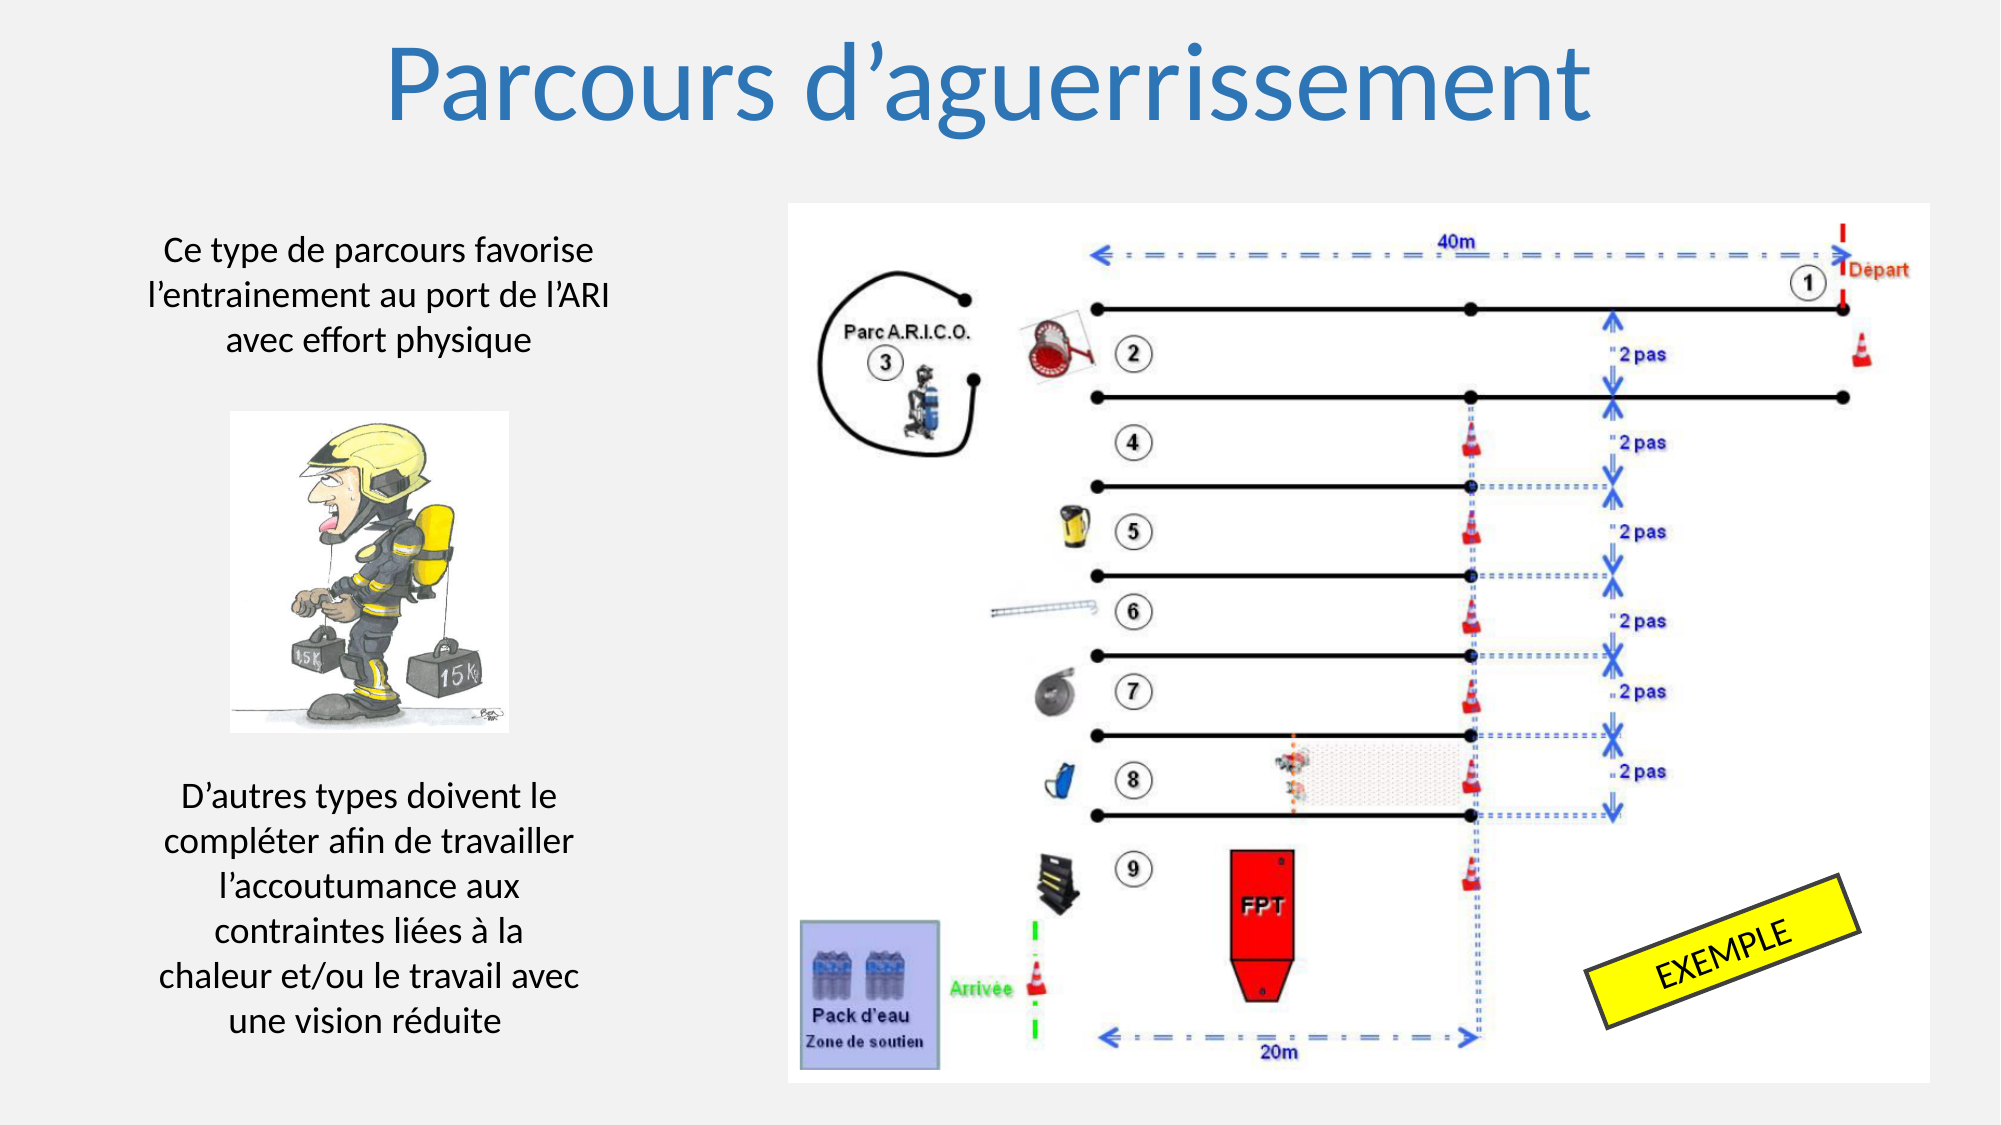

Parcours d’aguerrissement
Ce type de parcours favorise l’entrainement au port de l’ARI avec effort physique
D’autres types doivent le compléter afin de travailler l’accoutumance aux contraintes liées à la chaleur et/ou le travail avec une vision réduite
EXEMPLE